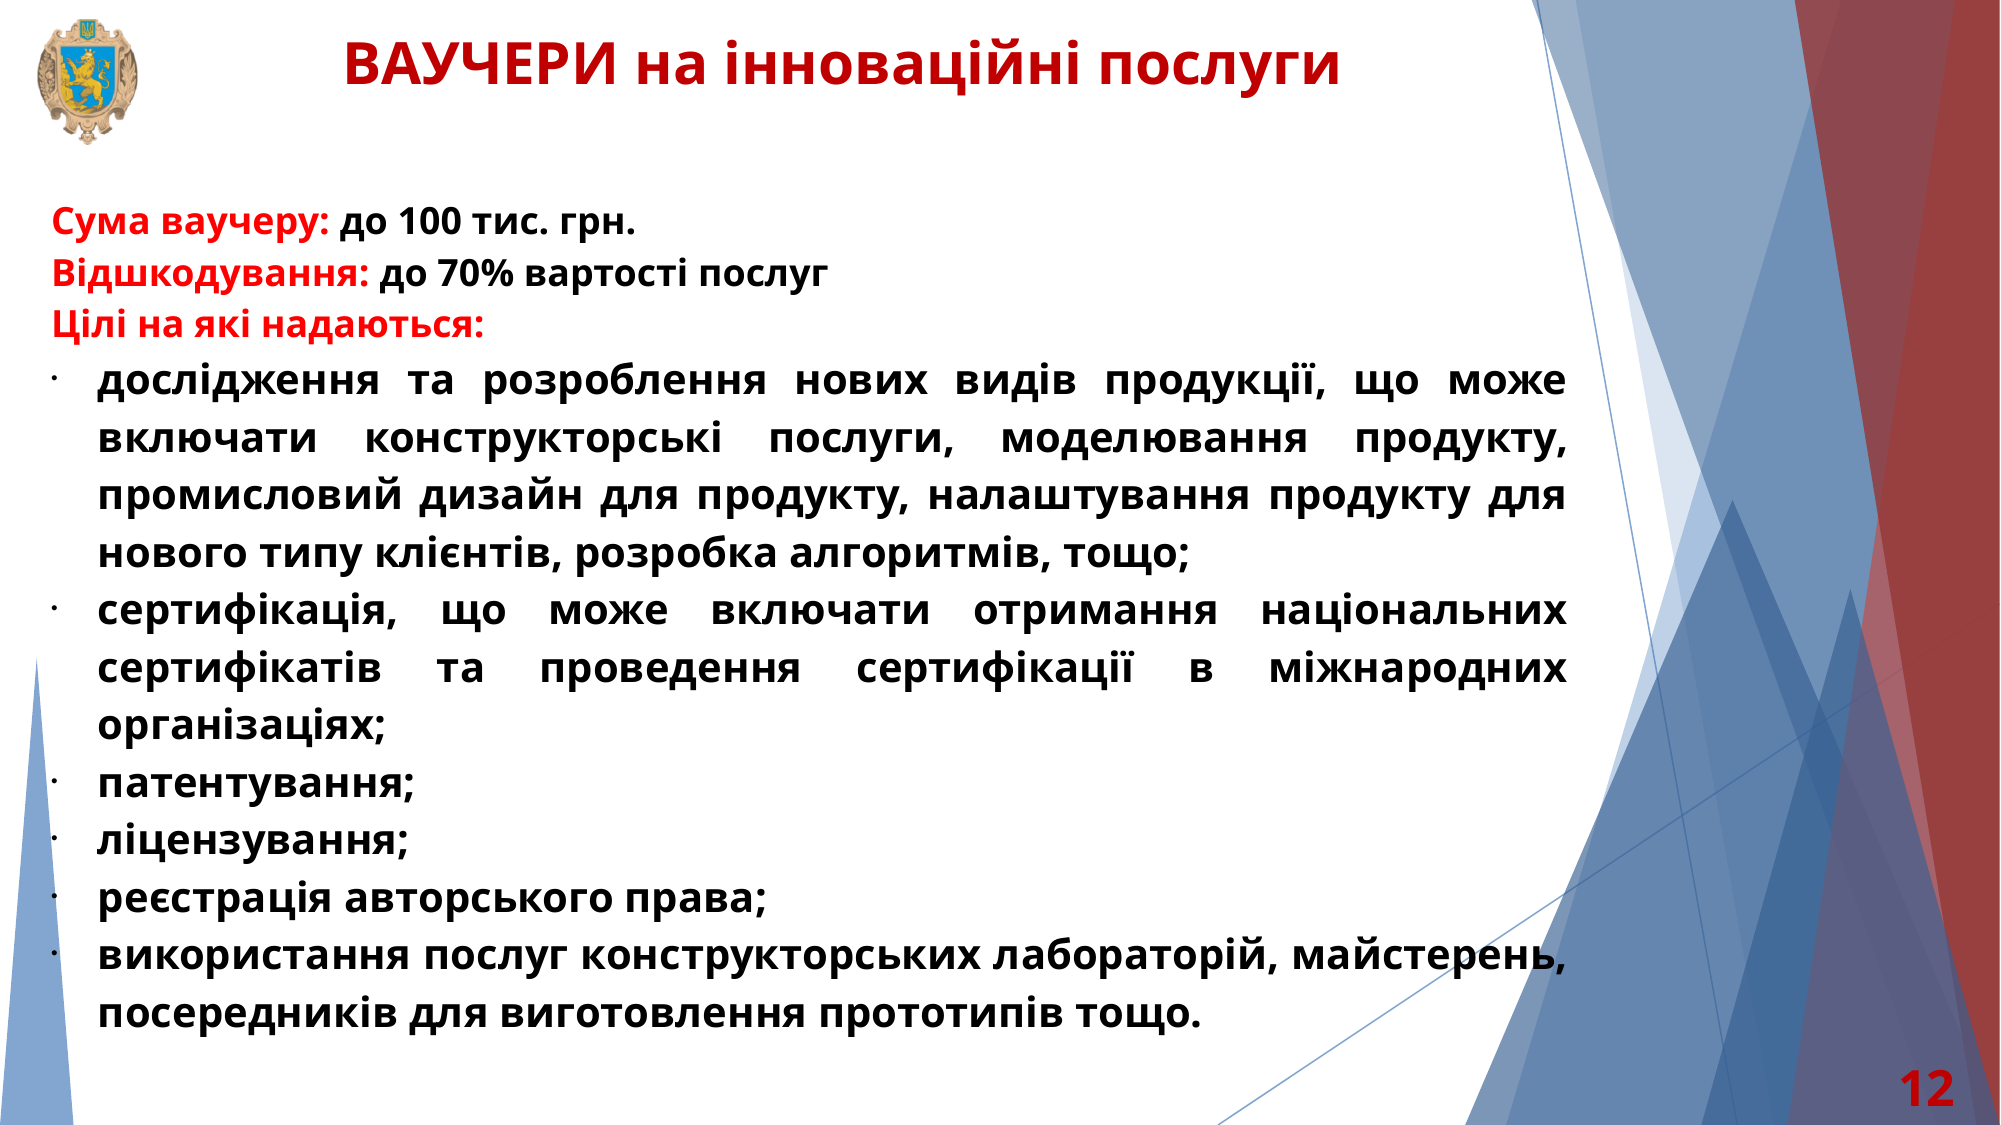

ВАУЧЕРИ на інноваційні послуги
Сума ваучеру: до 100 тис. грн.
Відшкодування: до 70% вартості послуг
Цілі на які надаються:
дослідження та розроблення нових видів продукції, що може включати конструкторські послуги, моделювання продукту, промисловий дизайн для продукту, налаштування продукту для нового типу клієнтів, розробка алгоритмів, тощо;
сертифікація, що може включати отримання національних сертифікатів та проведення сертифікації в міжнародних організаціях;
патентування;
ліцензування;
реєстрація авторського права;
використання послуг конструкторських лабораторій, майстерень, посередників для виготовлення прототипів тощо.
12